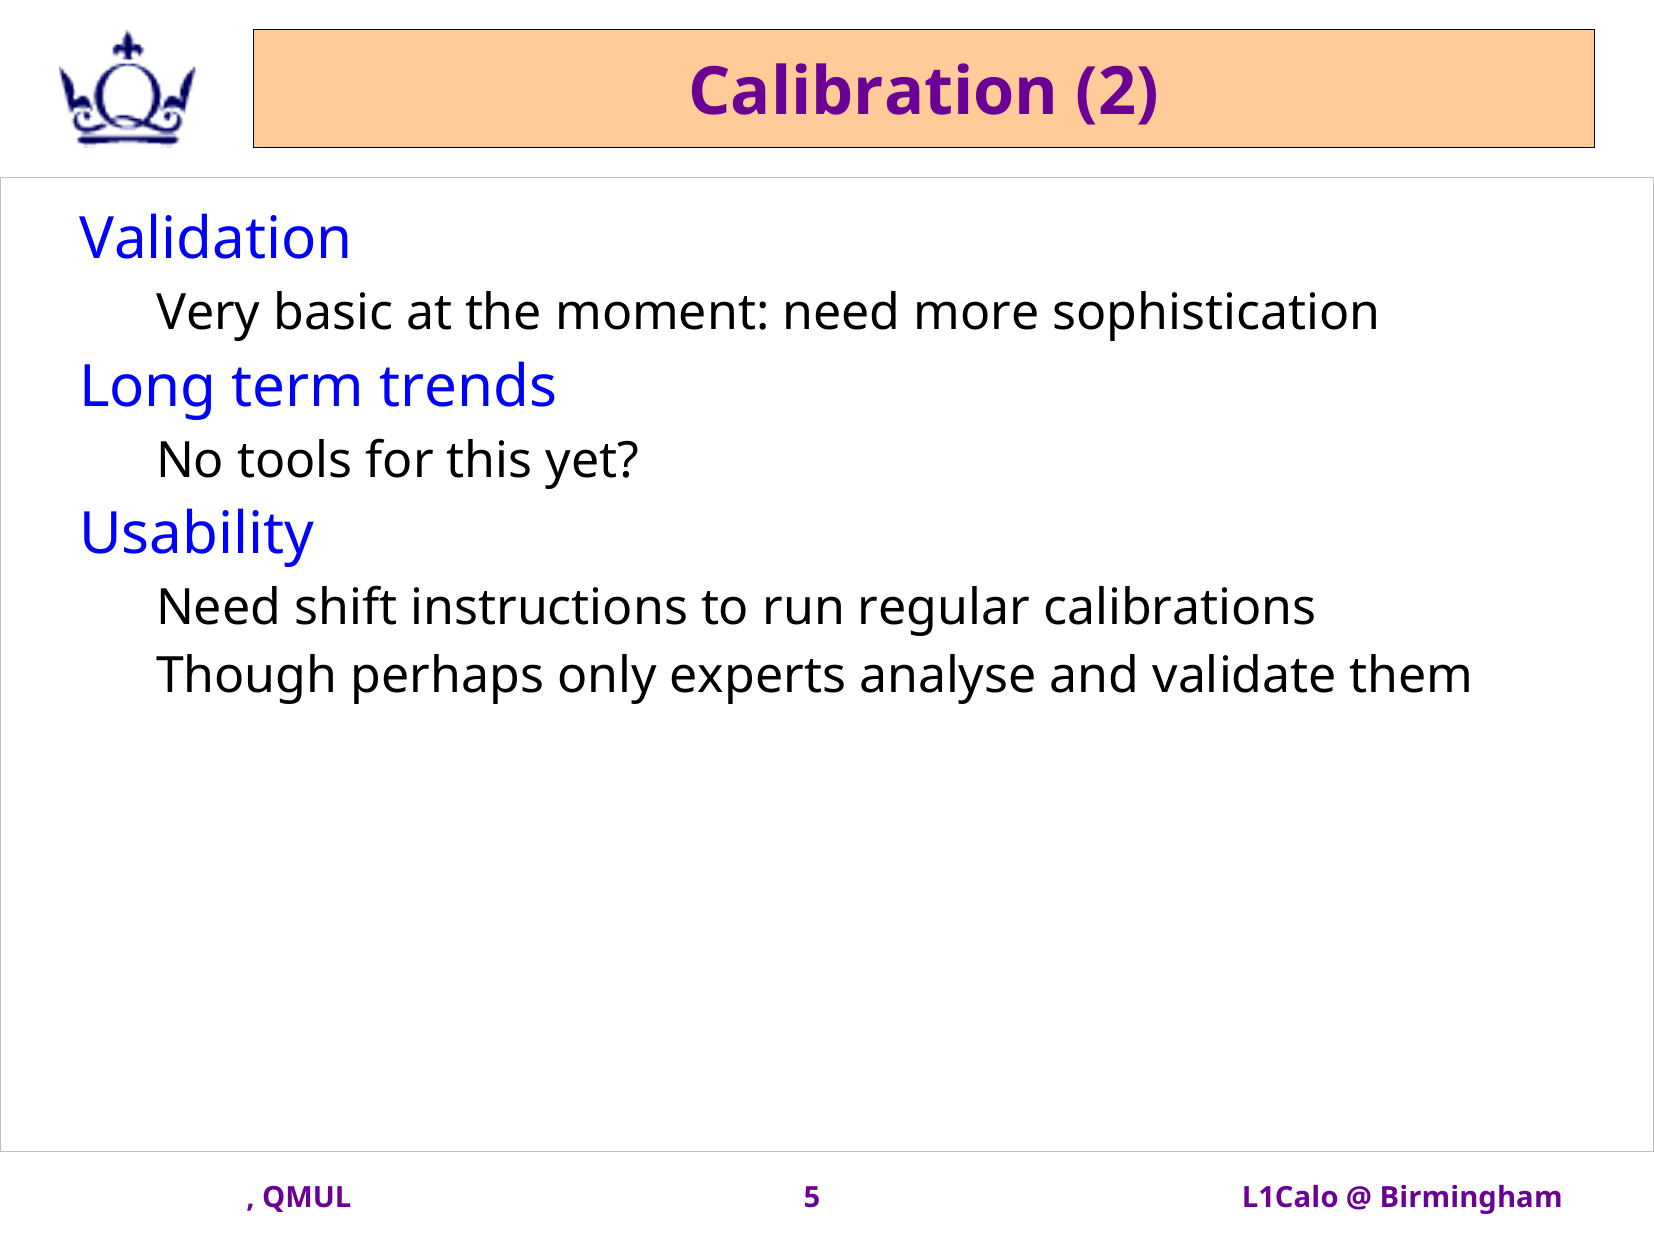

# Calibration (2)
Validation
Very basic at the moment: need more sophistication
Long term trends
No tools for this yet?
Usability
Need shift instructions to run regular calibrations
Though perhaps only experts analyse and validate them